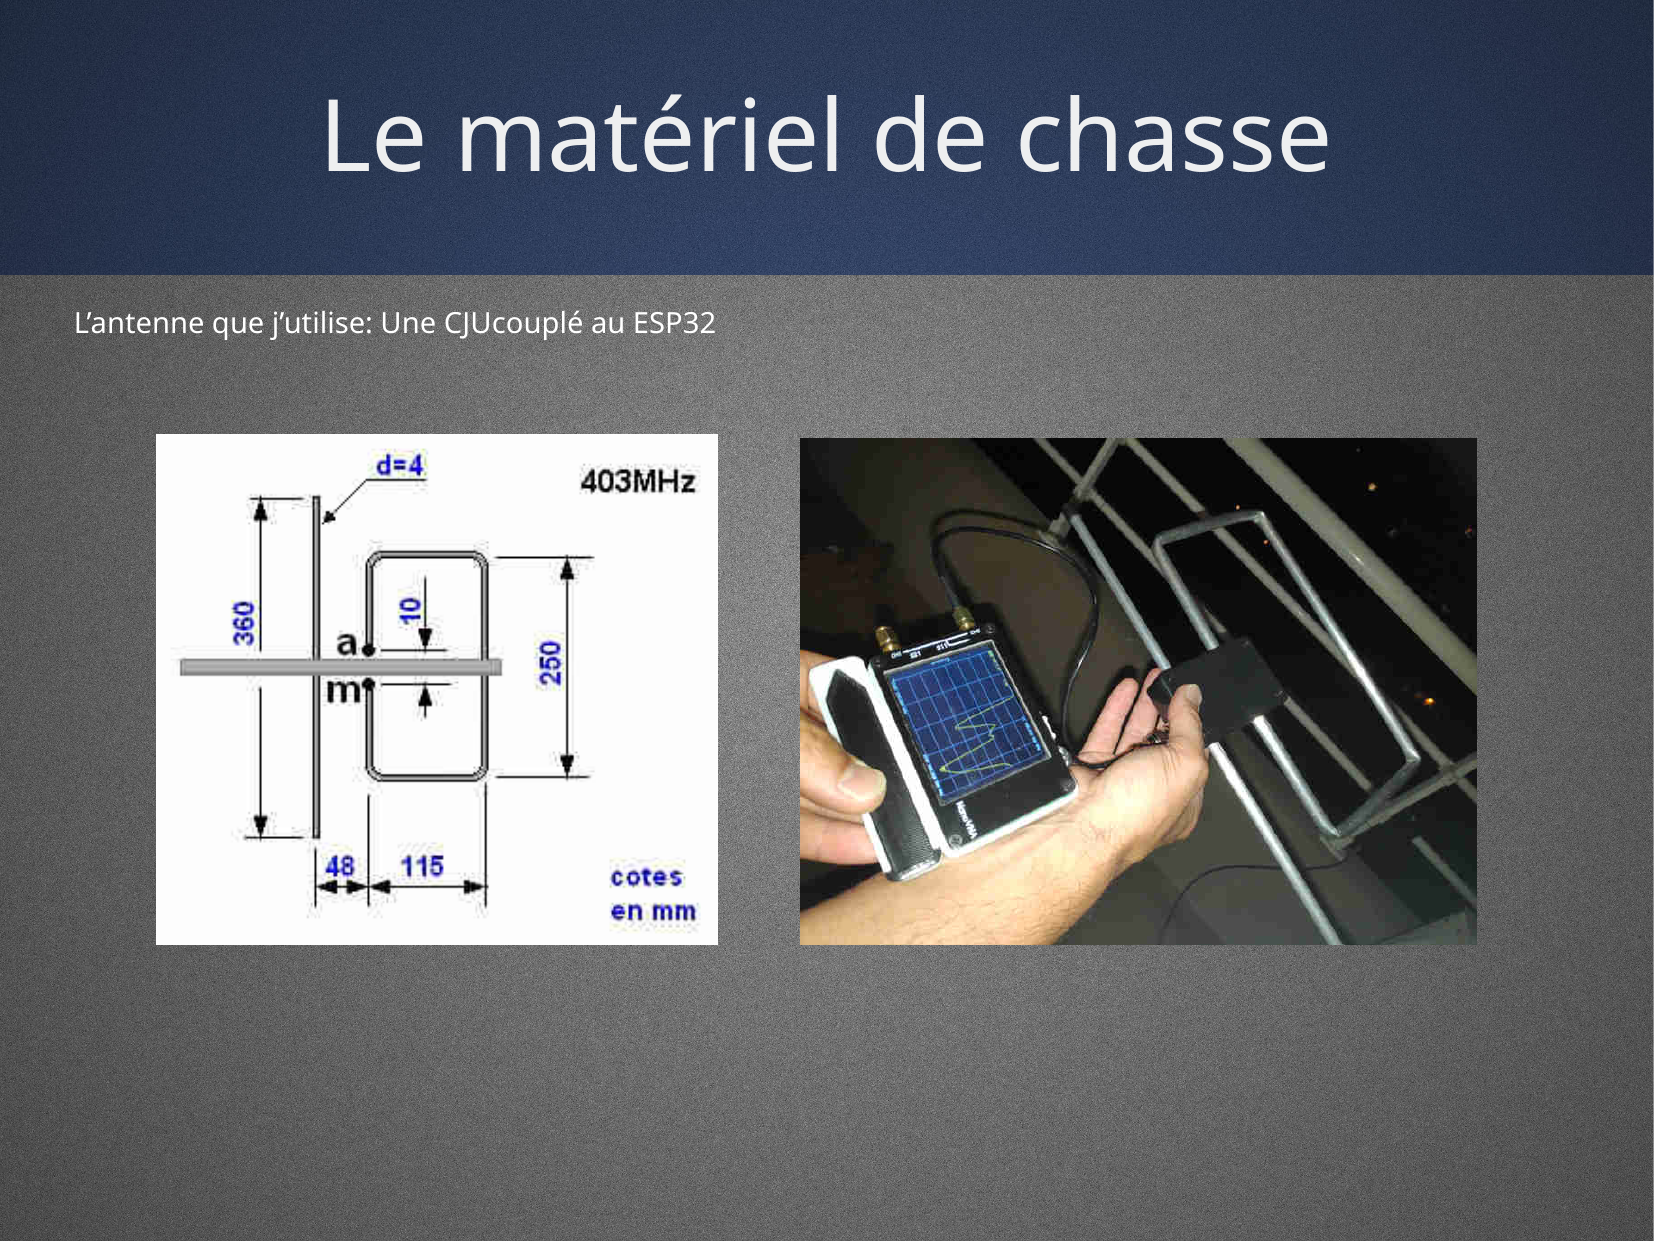

# Le matériel de chasse
L’antenne que j’utilise: Une CJUcouplé au ESP32